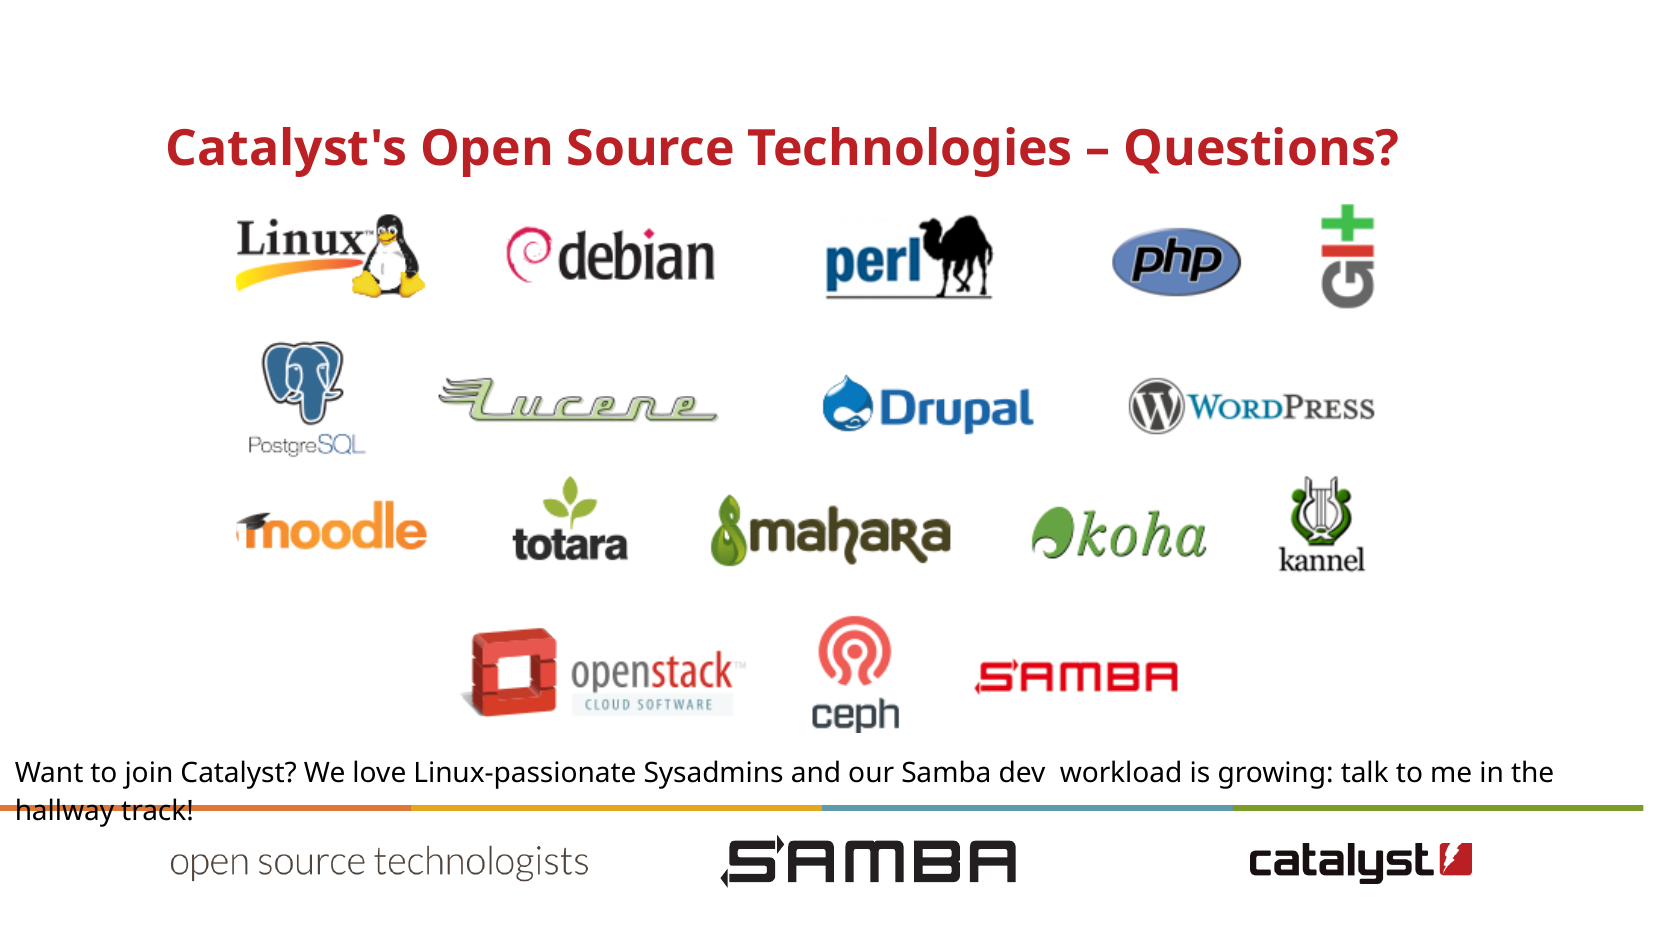

# Catalyst's Open Source Technologies – Questions?
Want to join Catalyst? We love Linux-passionate Sysadmins and our Samba dev workload is growing: talk to me in the hallway track!